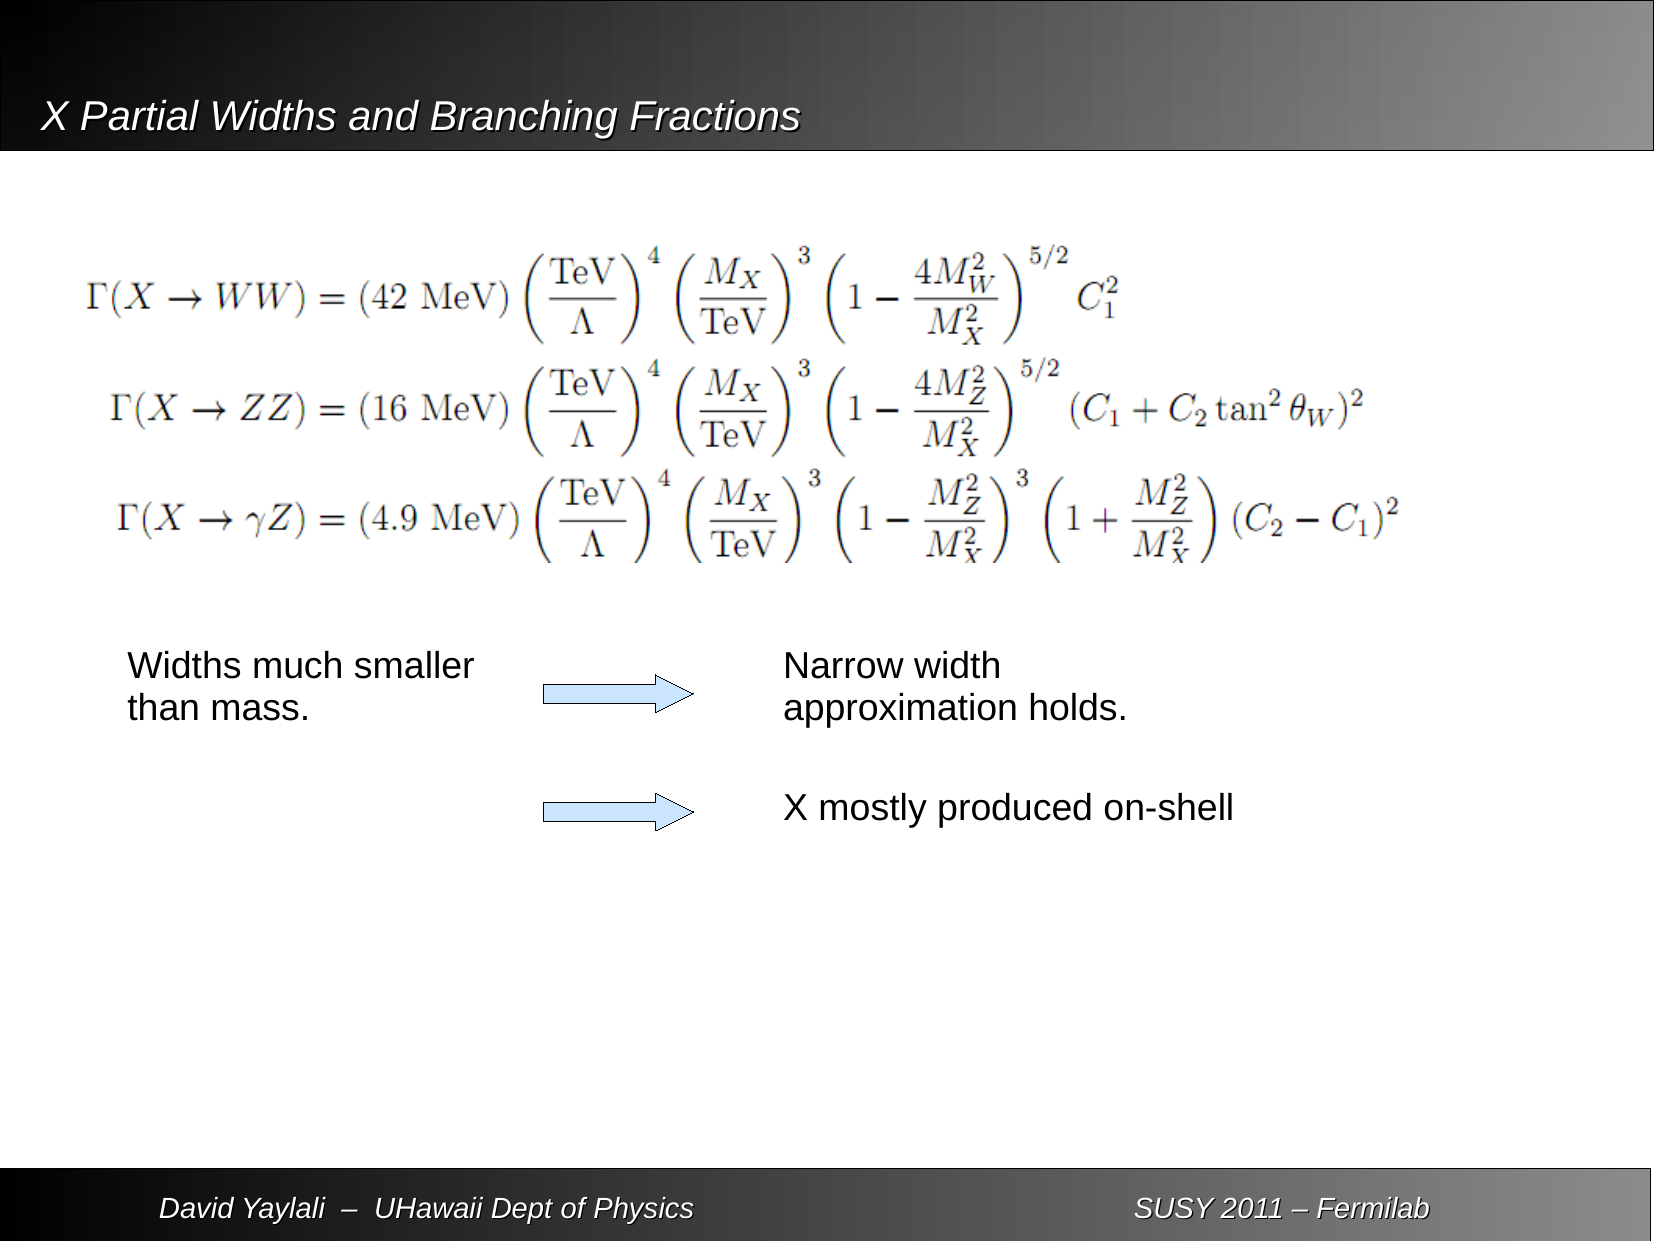

X Partial Widths and Branching Fractions
Widths much smaller than mass.
Narrow width approximation holds.
X mostly produced on-shell